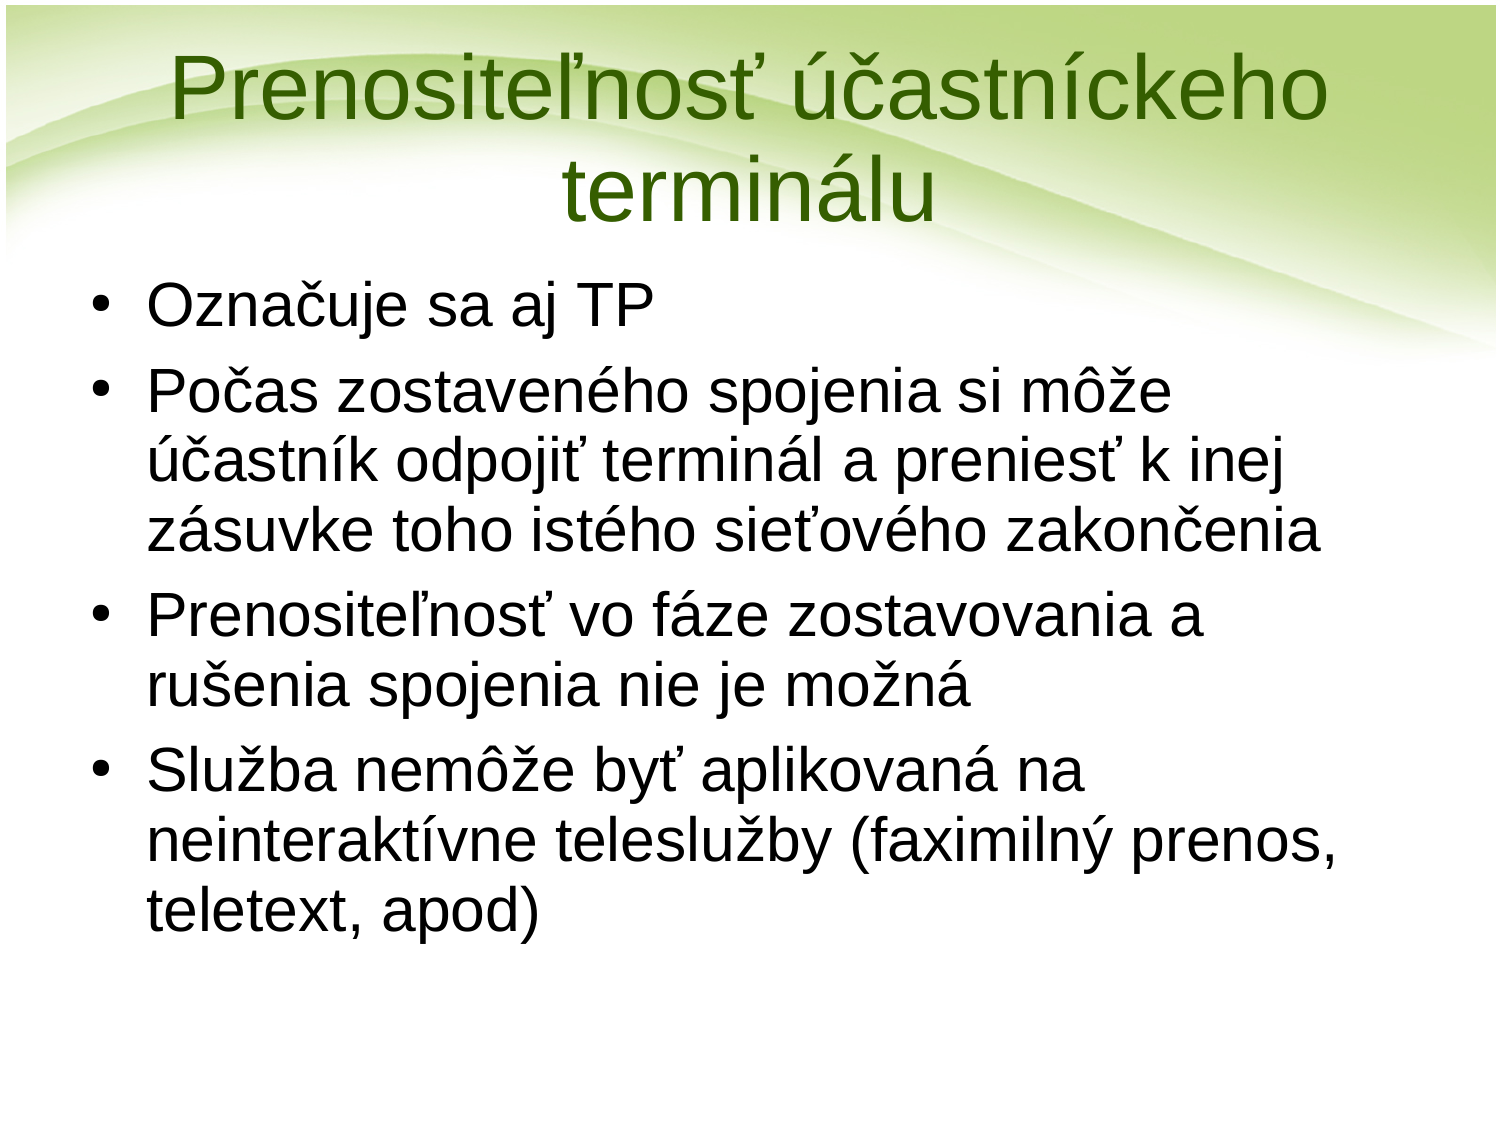

# Prenositeľnosť účastníckeho terminálu
Označuje sa aj TP
Počas zostaveného spojenia si môže účastník odpojiť terminál a preniesť k inej zásuvke toho istého sieťového zakončenia
Prenositeľnosť vo fáze zostavovania a rušenia spojenia nie je možná
Služba nemôže byť aplikovaná na neinteraktívne teleslužby (faximilný prenos, teletext, apod)